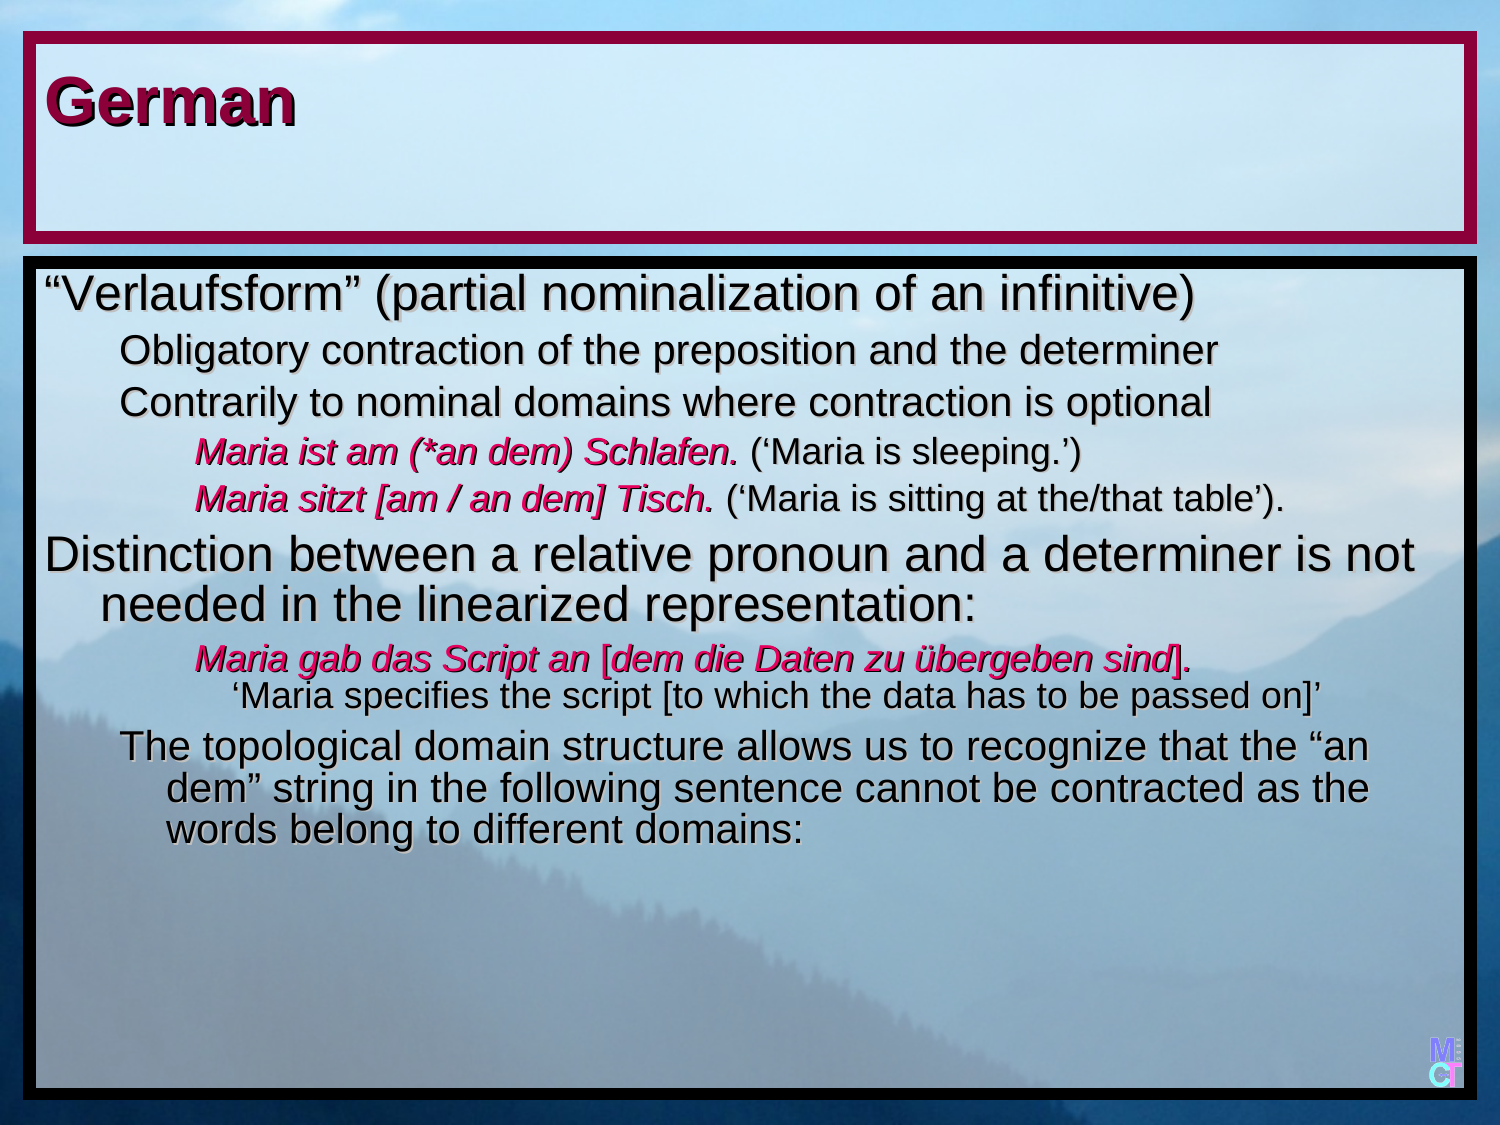

# German
“Verlaufsform” (partial nominalization of an infinitive)
Obligatory contraction of the preposition and the determiner
Contrarily to nominal domains where contraction is optional
Maria ist am (*an dem) Schlafen. (‘Maria is sleeping.’)
Maria sitzt [am / an dem] Tisch. (‘Maria is sitting at the/that table’).
Distinction between a relative pronoun and a determiner is not needed in the linearized representation:
Maria gab das Script an [dem die Daten zu übergeben sind].
‘Maria specifies the script [to which the data has to be passed on]’
The topological domain structure allows us to recognize that the “an dem” string in the following sentence cannot be contracted as the words belong to different domains: